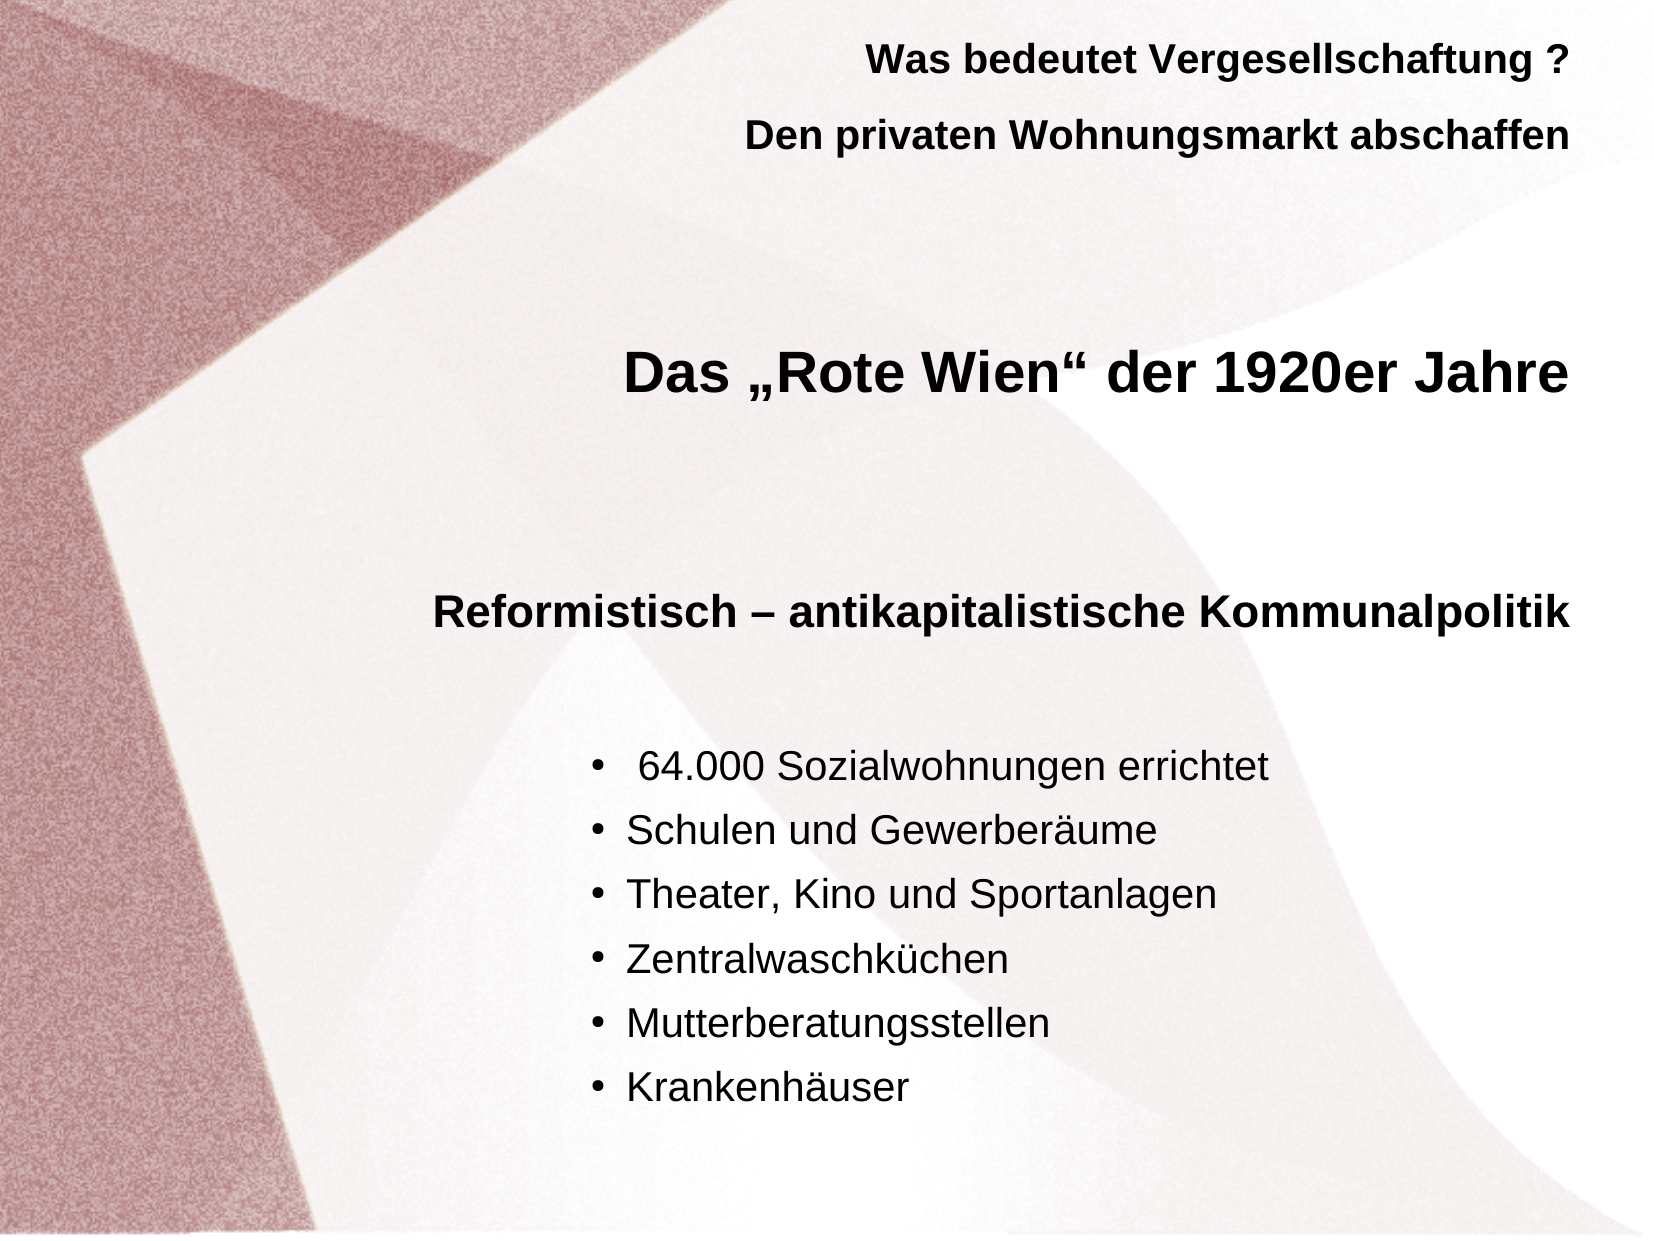

# Was bedeutet Vergesellschaftung ?
Den privaten Wohnungsmarkt abschaffen
Das „Rote Wien“ der 1920er Jahre
Reformistisch – antikapitalistische Kommunalpolitik
 64.000 Sozialwohnungen errichtet
Schulen und Gewerberäume
Theater, Kino und Sportanlagen
Zentralwaschküchen
Mutterberatungsstellen
Krankenhäuser